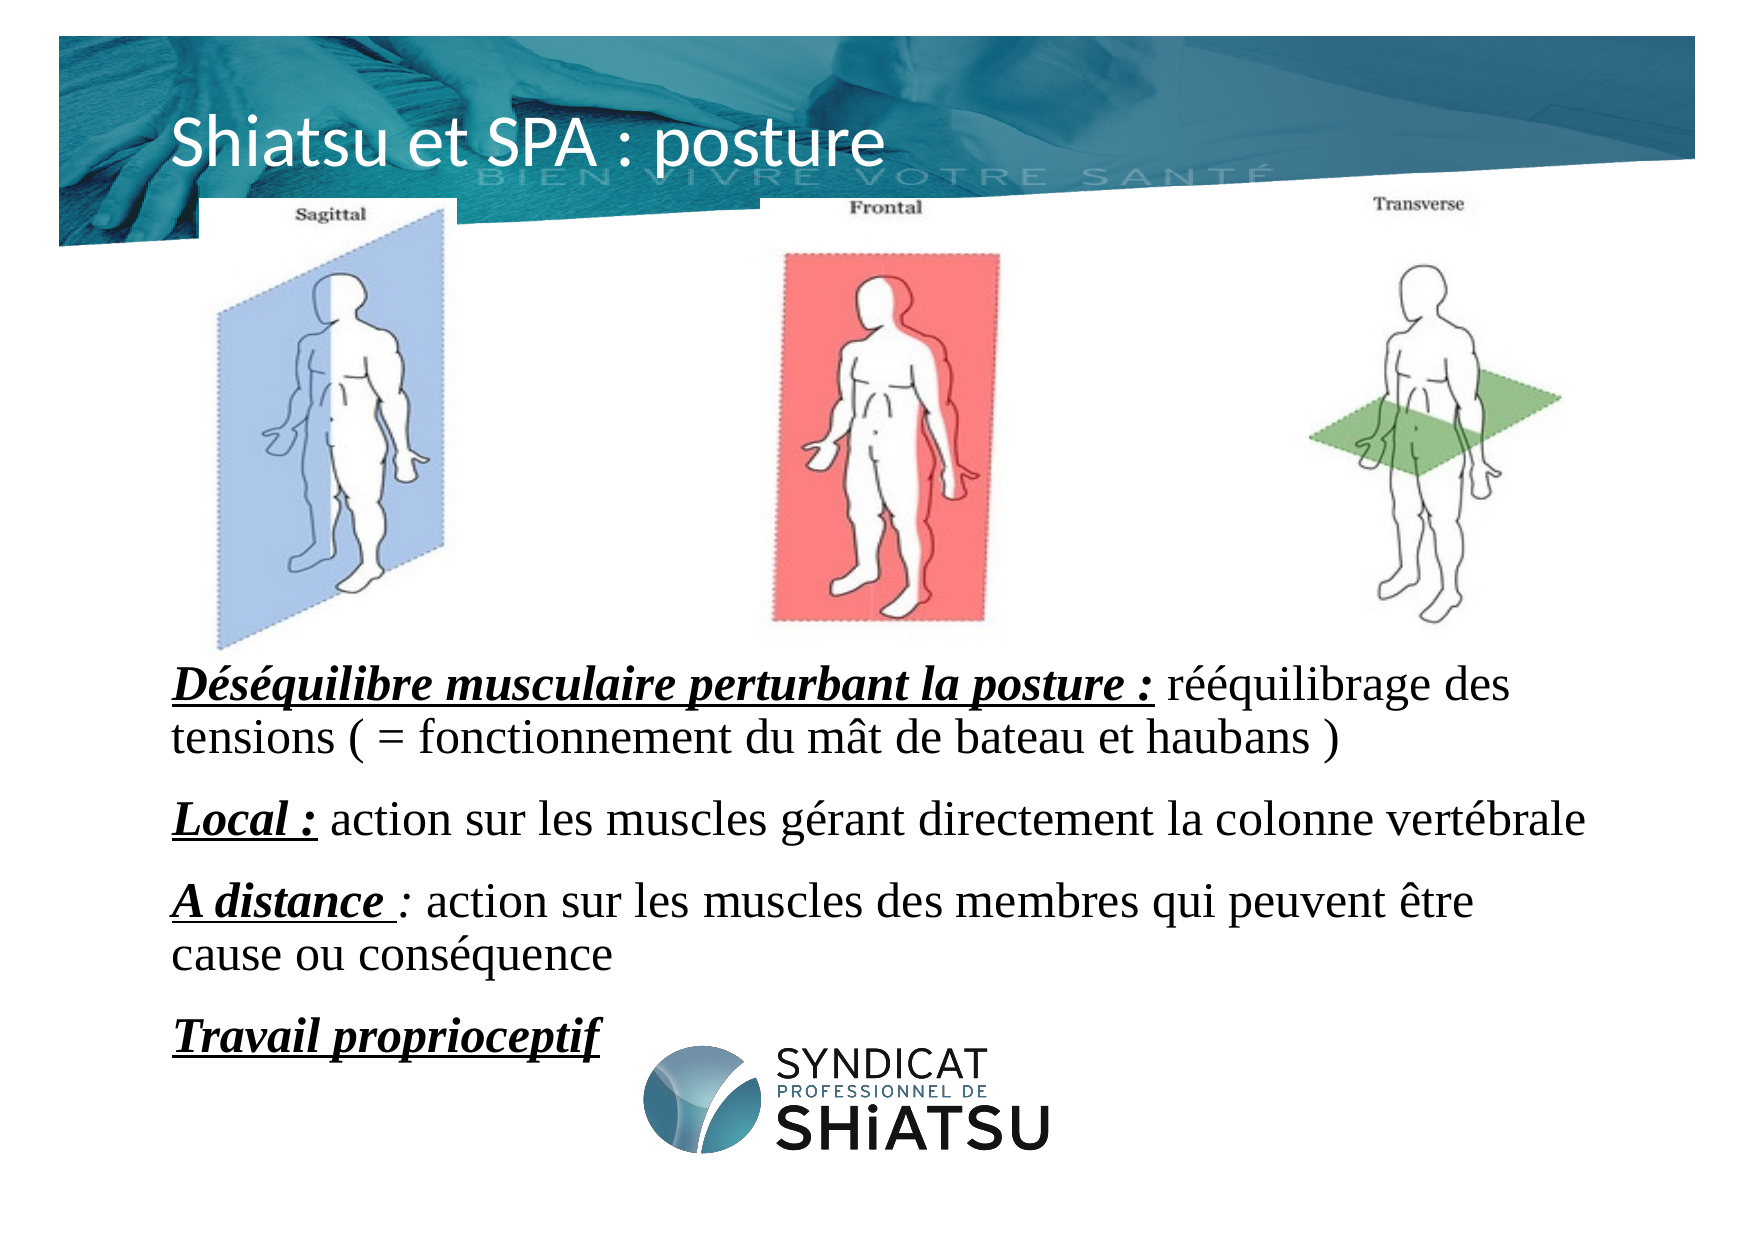

# Shiatsu et SPA : posture
Déséquilibre musculaire perturbant la posture : rééquilibrage des tensions ( = fonctionnement du mât de bateau et haubans )
Local : action sur les muscles gérant directement la colonne vertébrale
A distance : action sur les muscles des membres qui peuvent être cause ou conséquence
Travail proprioceptif